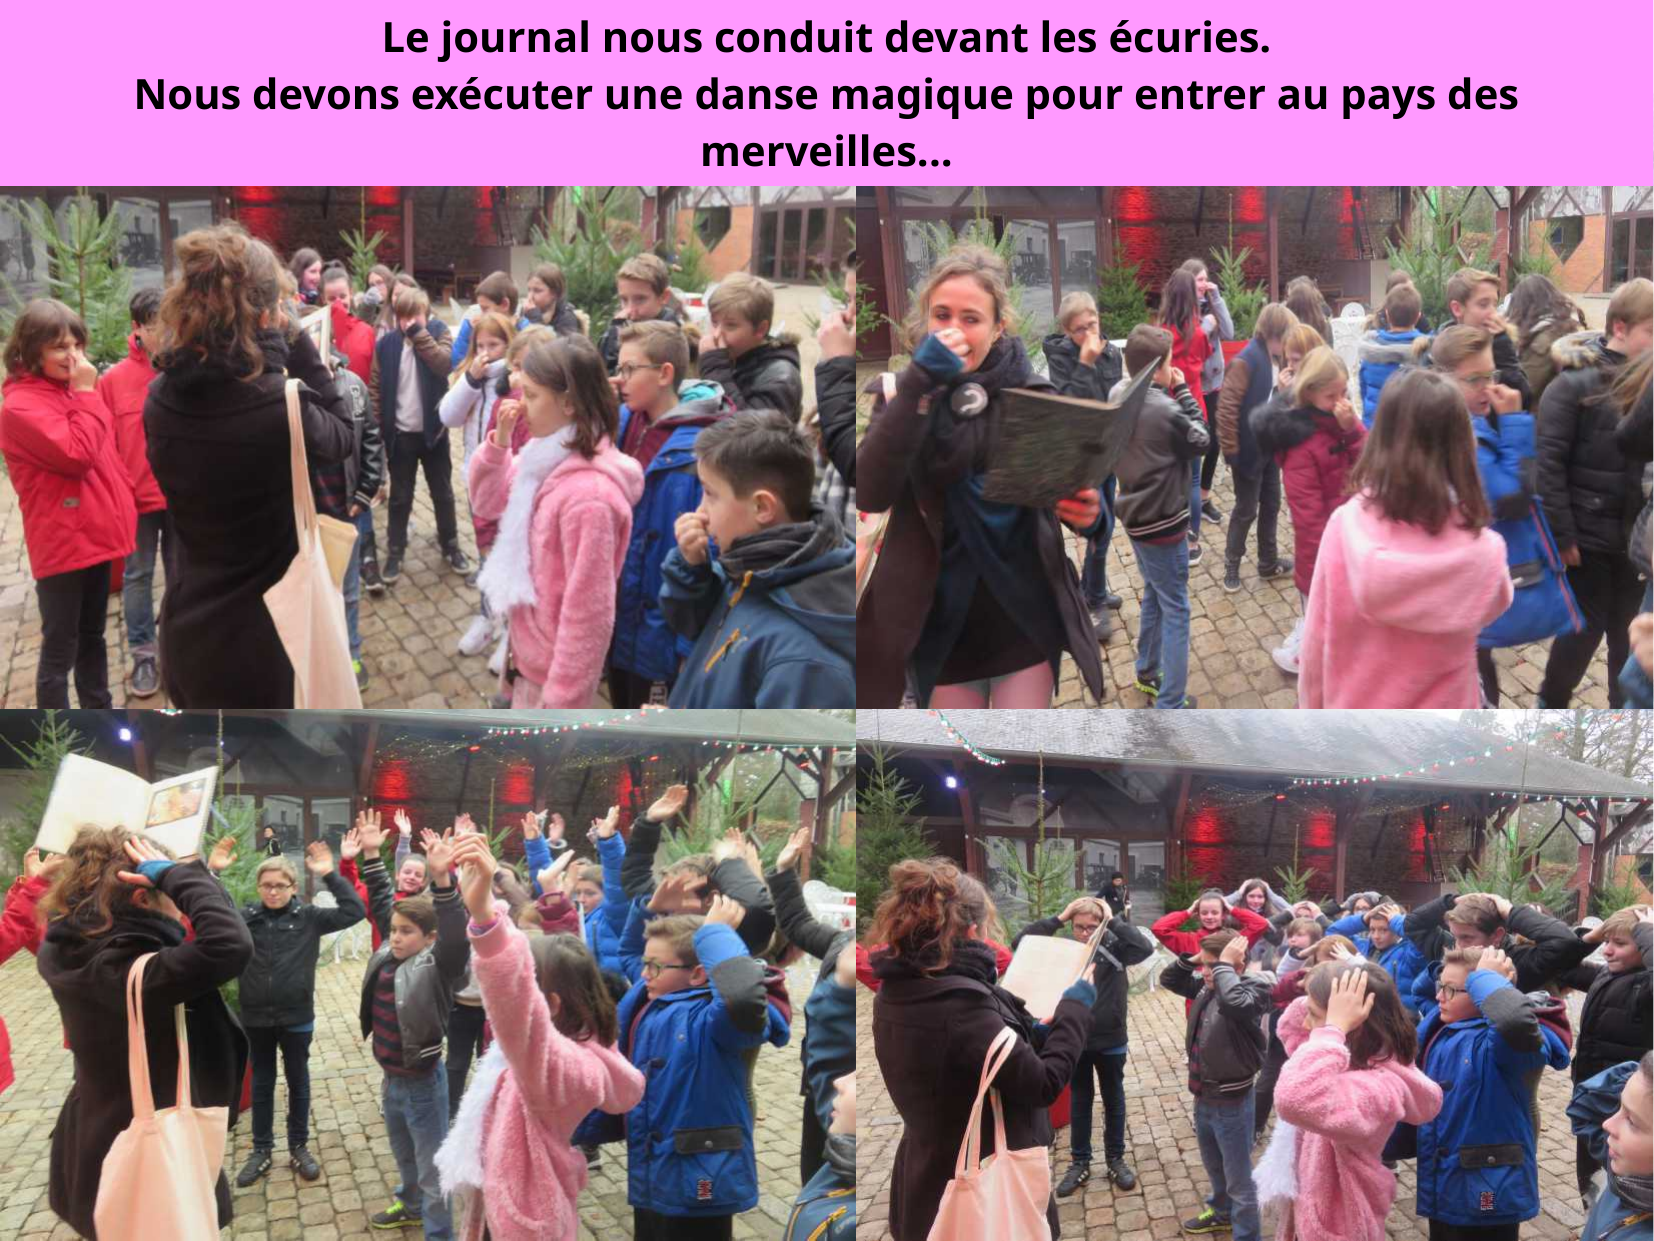

Le journal nous conduit devant les écuries.
Nous devons exécuter une danse magique pour entrer au pays des merveilles...